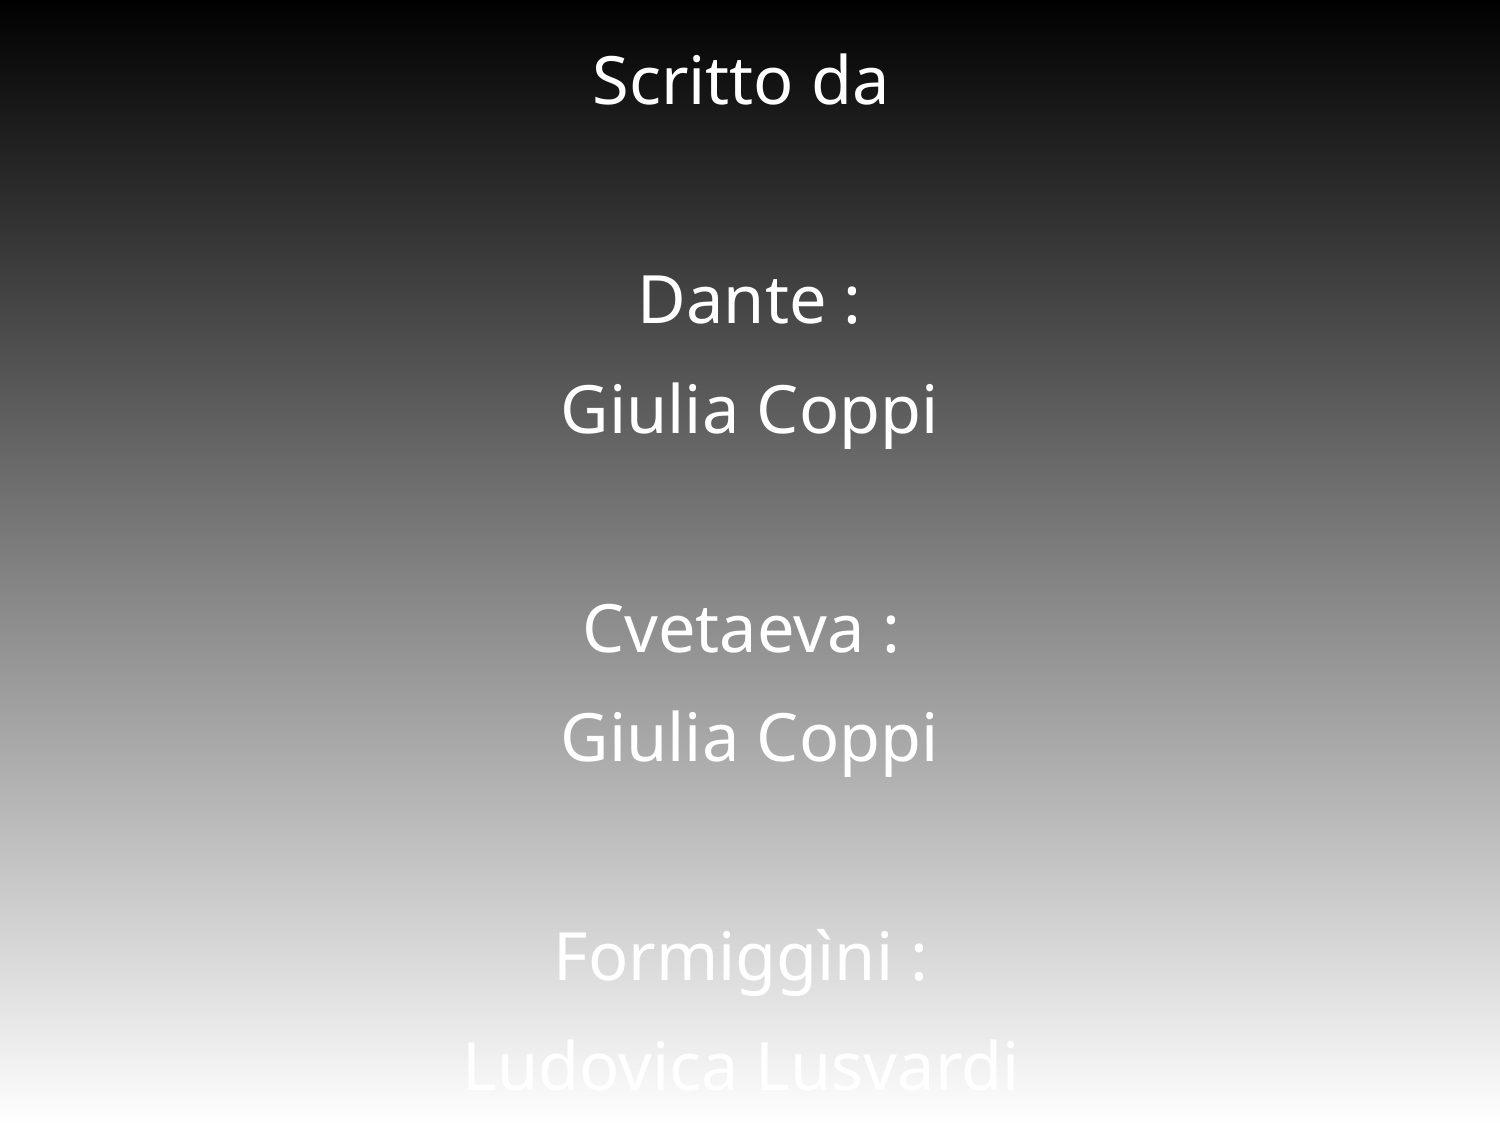

# Scritto da
Dante :
Giulia Coppi
Cvetaeva :
Giulia Coppi
Formiggìni :
Ludovica Lusvardi
Il Maestro :
Alessia Borriello